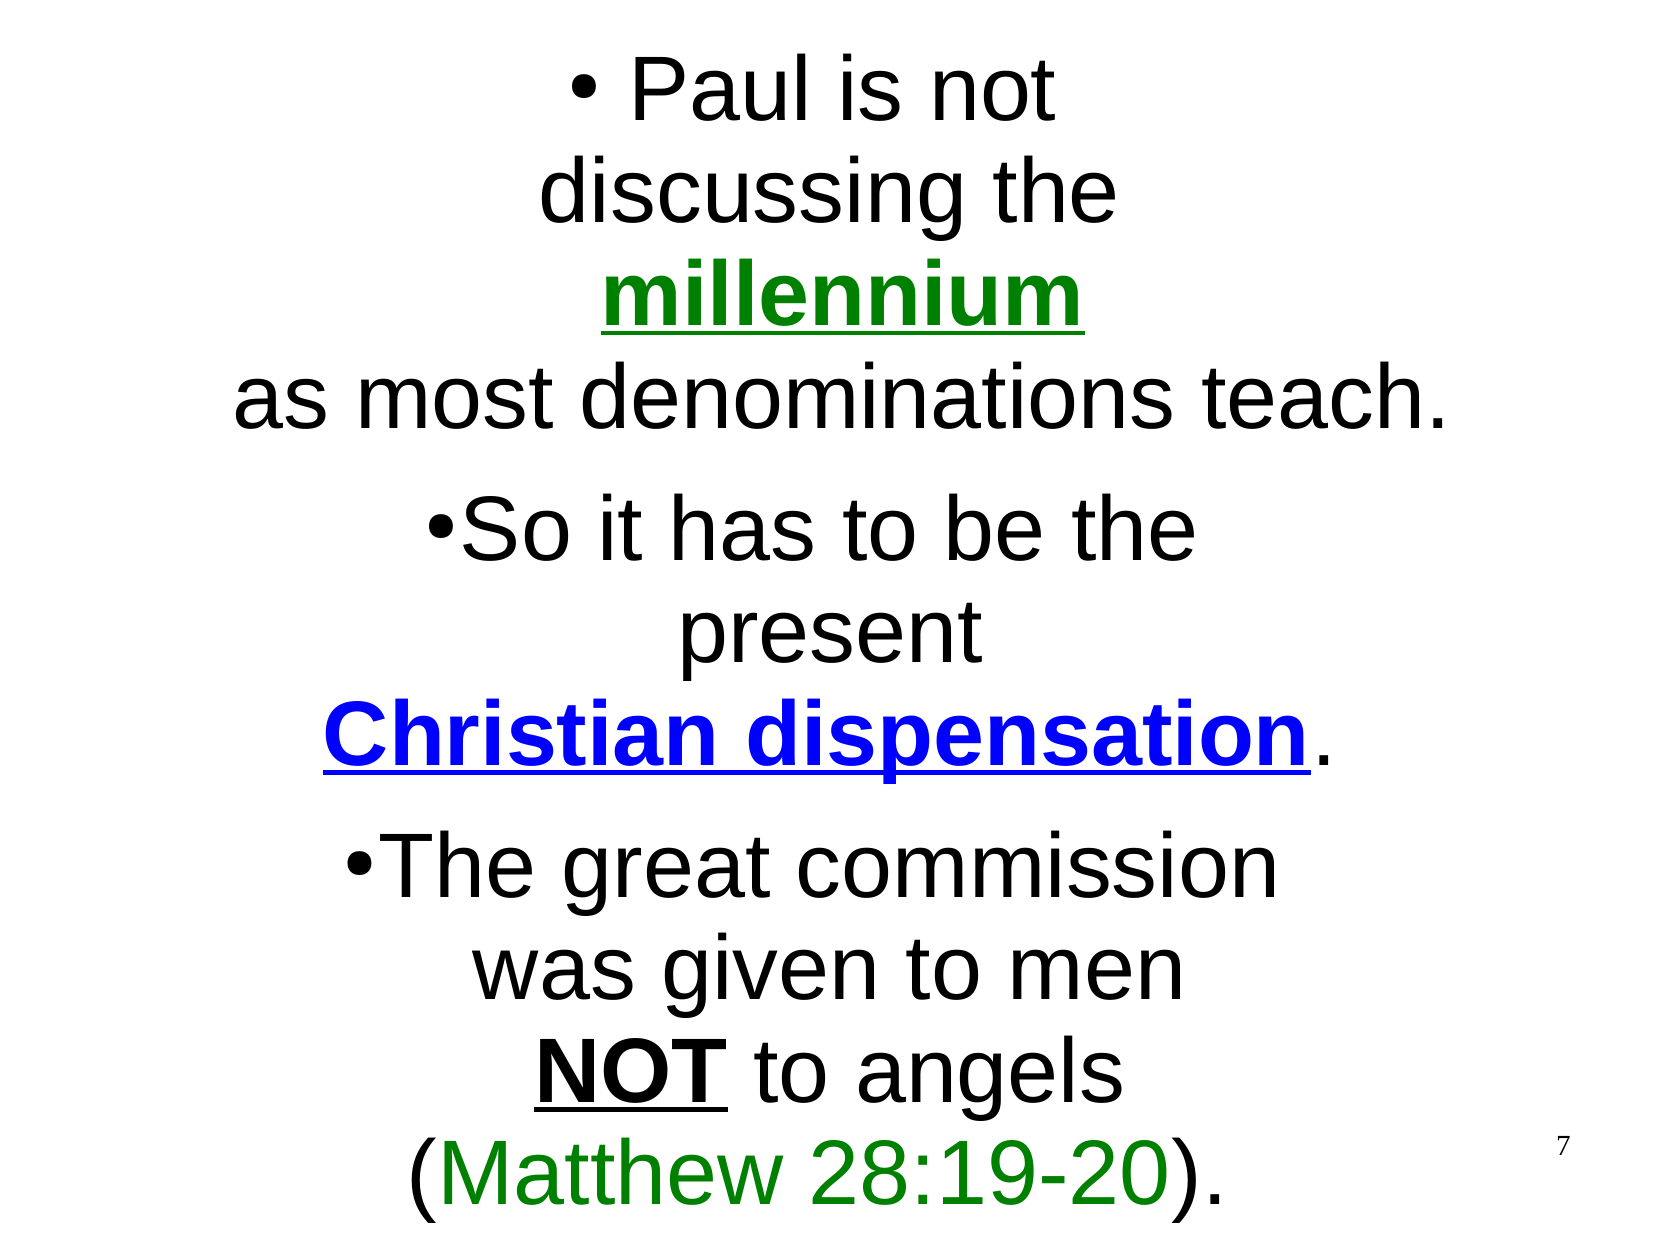

# Paul is not discussing the millennium as most denominations teach.
So it has to be the
present
Christian dispensation.
The great commission
was given to men
NOT to angels
(Matthew 28:19-20).
7